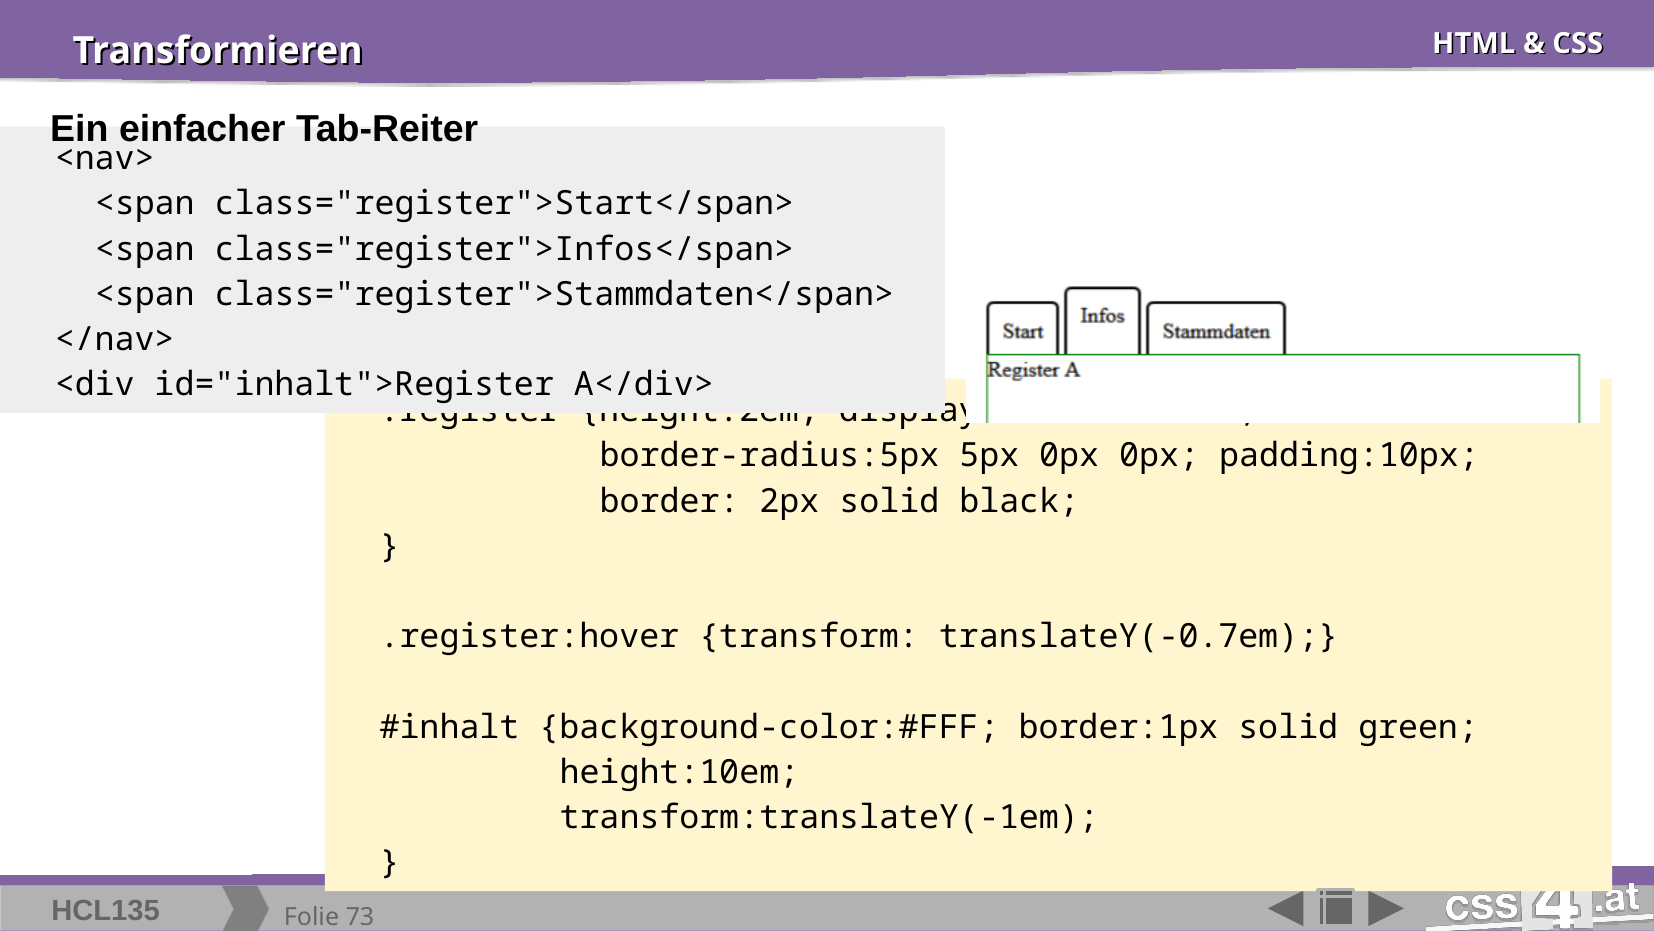

HTML & CSS
Transformieren
Ein einfacher Tab-Reiter
 <nav>
 <span class="register">Start</span>
 <span class="register">Infos</span>
 <span class="register">Stammdaten</span>
 </nav>
 <div id="inhalt">Register A</div>
 .register {height:2em; display:inline-block;
 border-radius:5px 5px 0px 0px; padding:10px;
 border: 2px solid black;
 }
 .register:hover {transform: translateY(-0.7em);}
 #inhalt {background-color:#FFF; border:1px solid green;
 height:10em;
 transform:translateY(-1em);
 }
HCL135
Folie